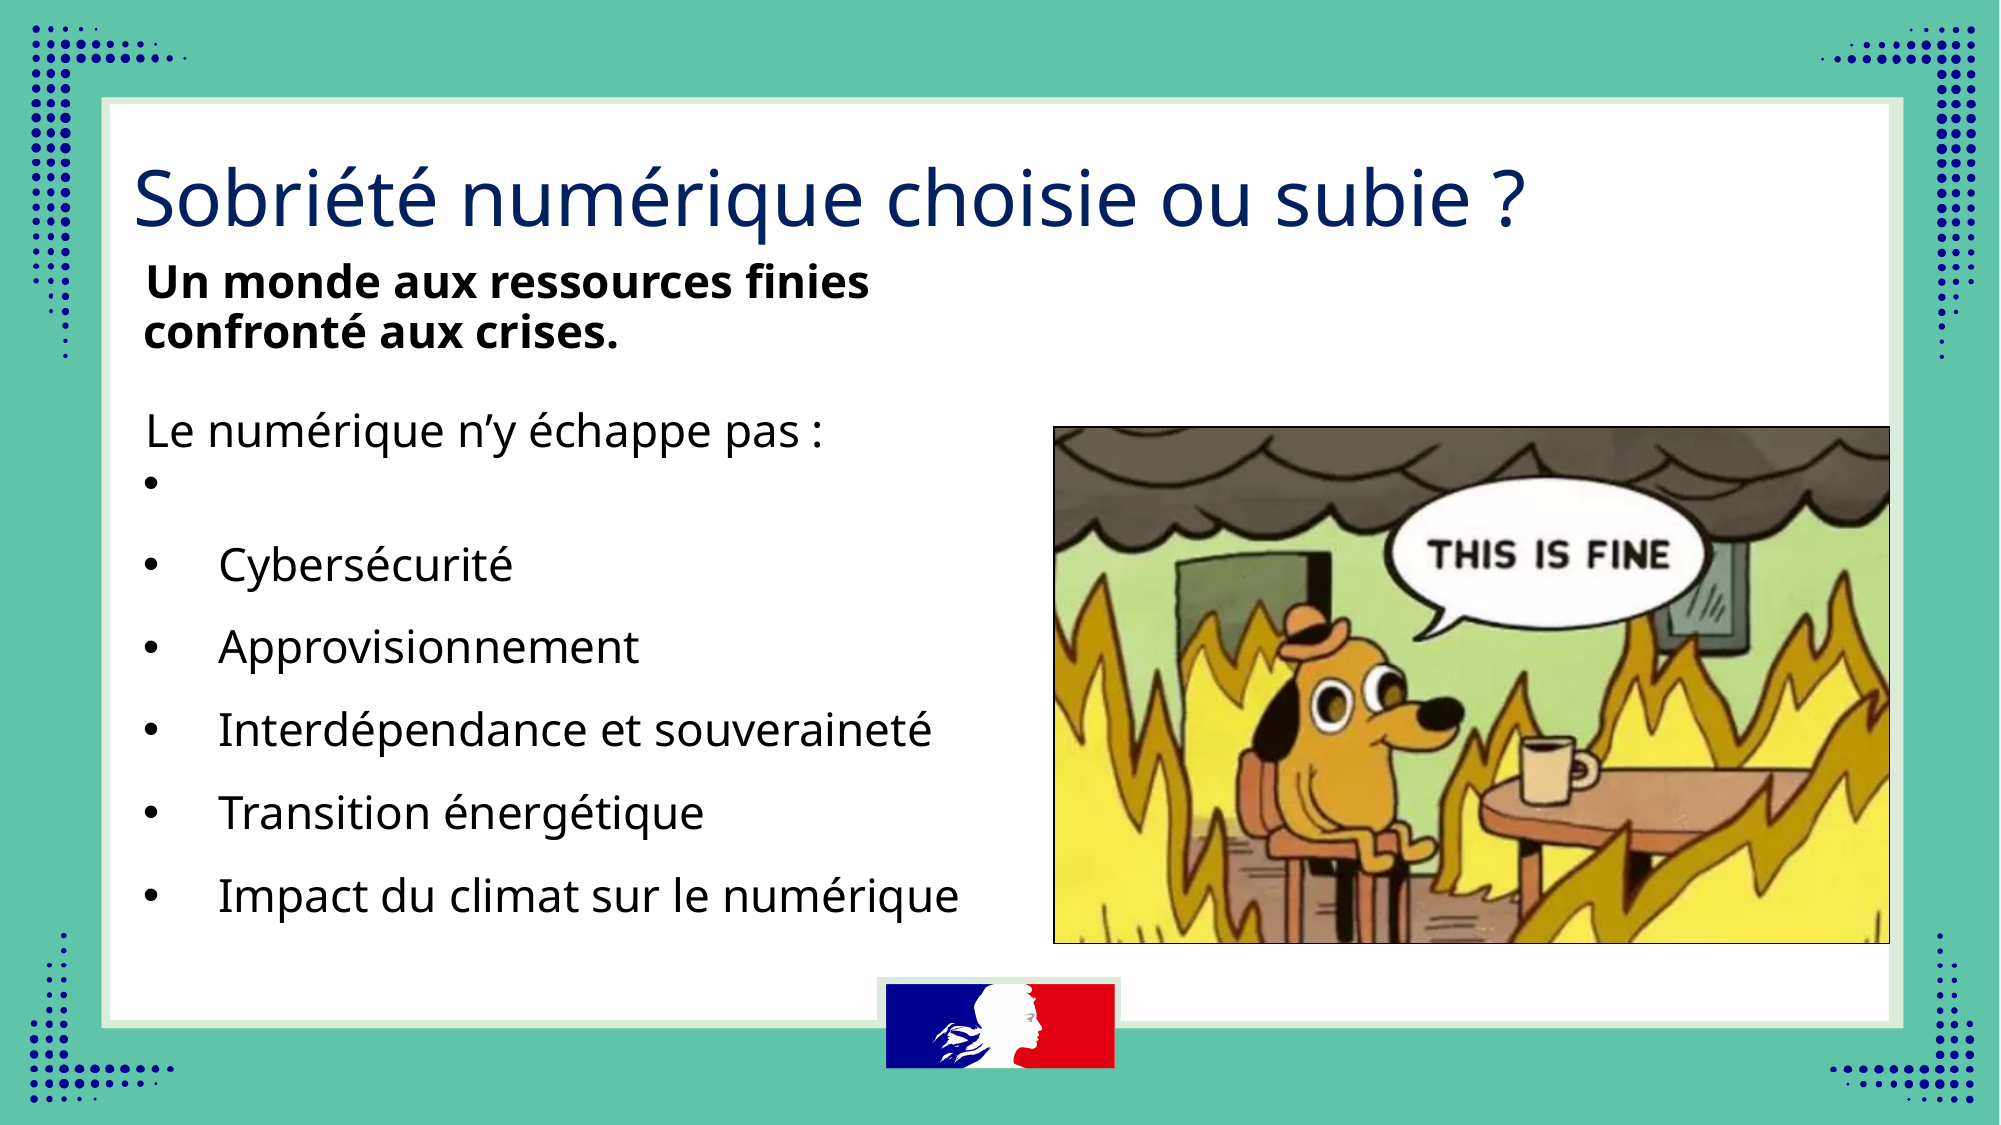

Sobriété numérique choisie ou subie ?
Un monde aux ressources finies confronté aux crises.
Le numérique n’y échappe pas :
Cybersécurité
Approvisionnement
Interdépendance et souveraineté
Transition énergétique
Impact du climat sur le numérique